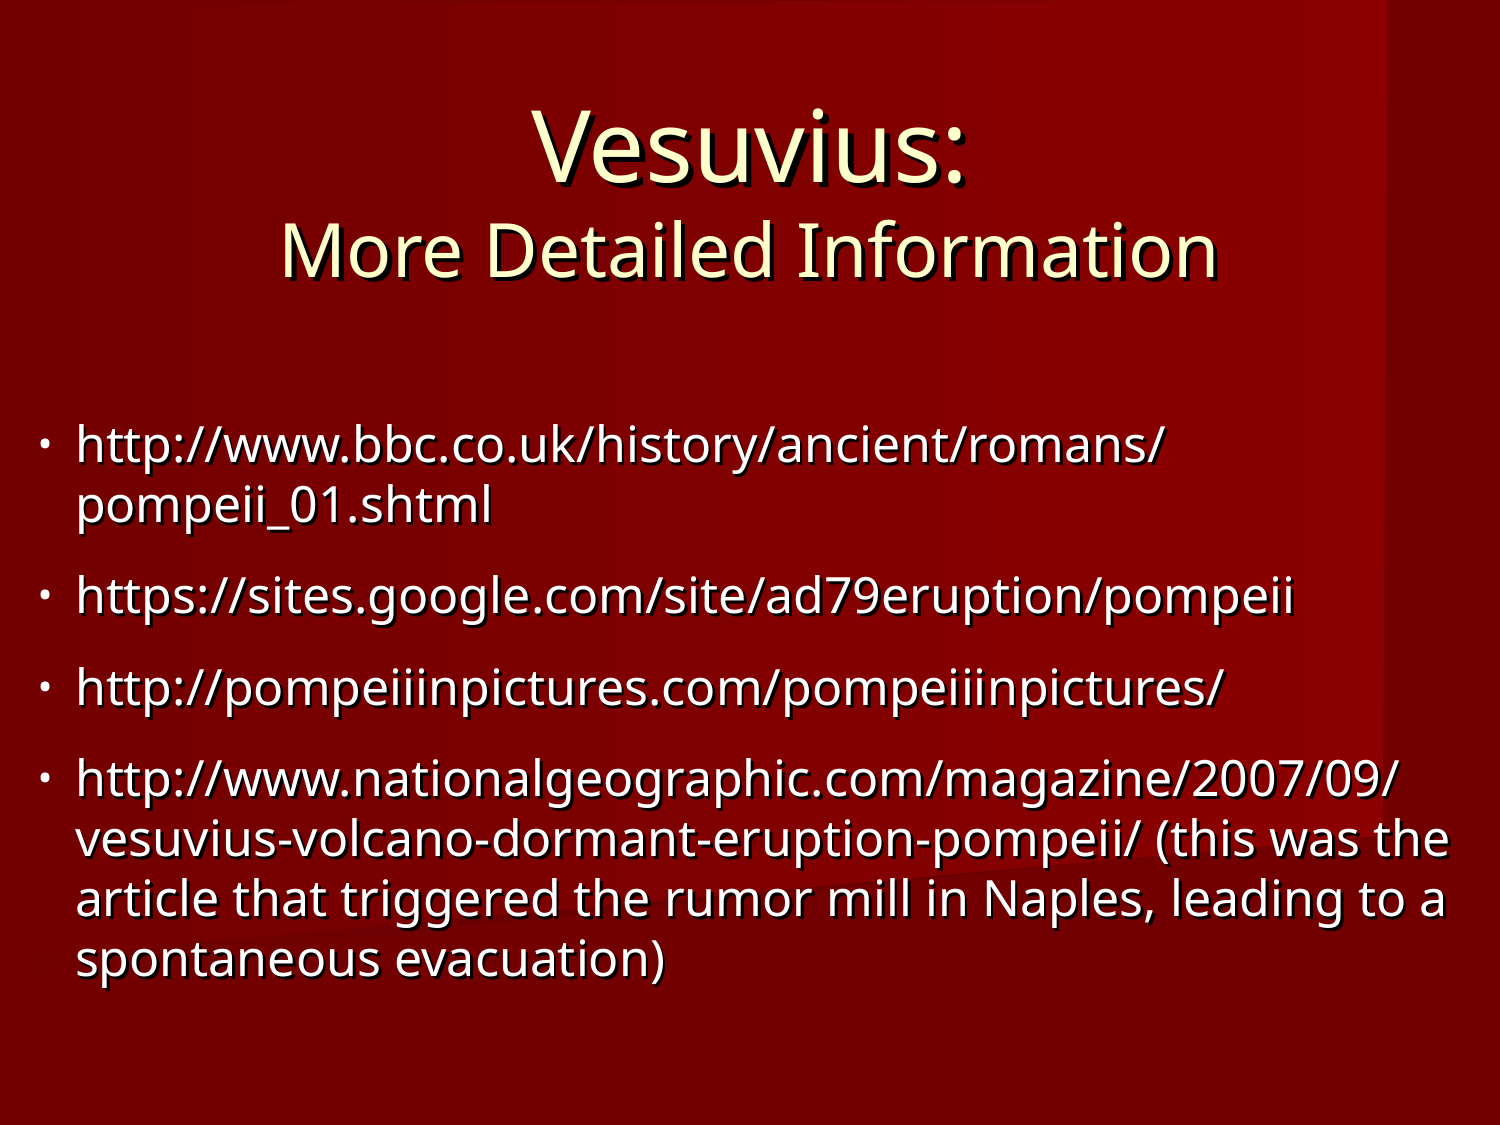

# Vesuvius: More Detailed Information
http://www.bbc.co.uk/history/ancient/romans/pompeii_01.shtml
https://sites.google.com/site/ad79eruption/pompeii
http://pompeiiinpictures.com/pompeiiinpictures/
http://www.nationalgeographic.com/magazine/2007/09/vesuvius-volcano-dormant-eruption-pompeii/ (this was the article that triggered the rumor mill in Naples, leading to a spontaneous evacuation)